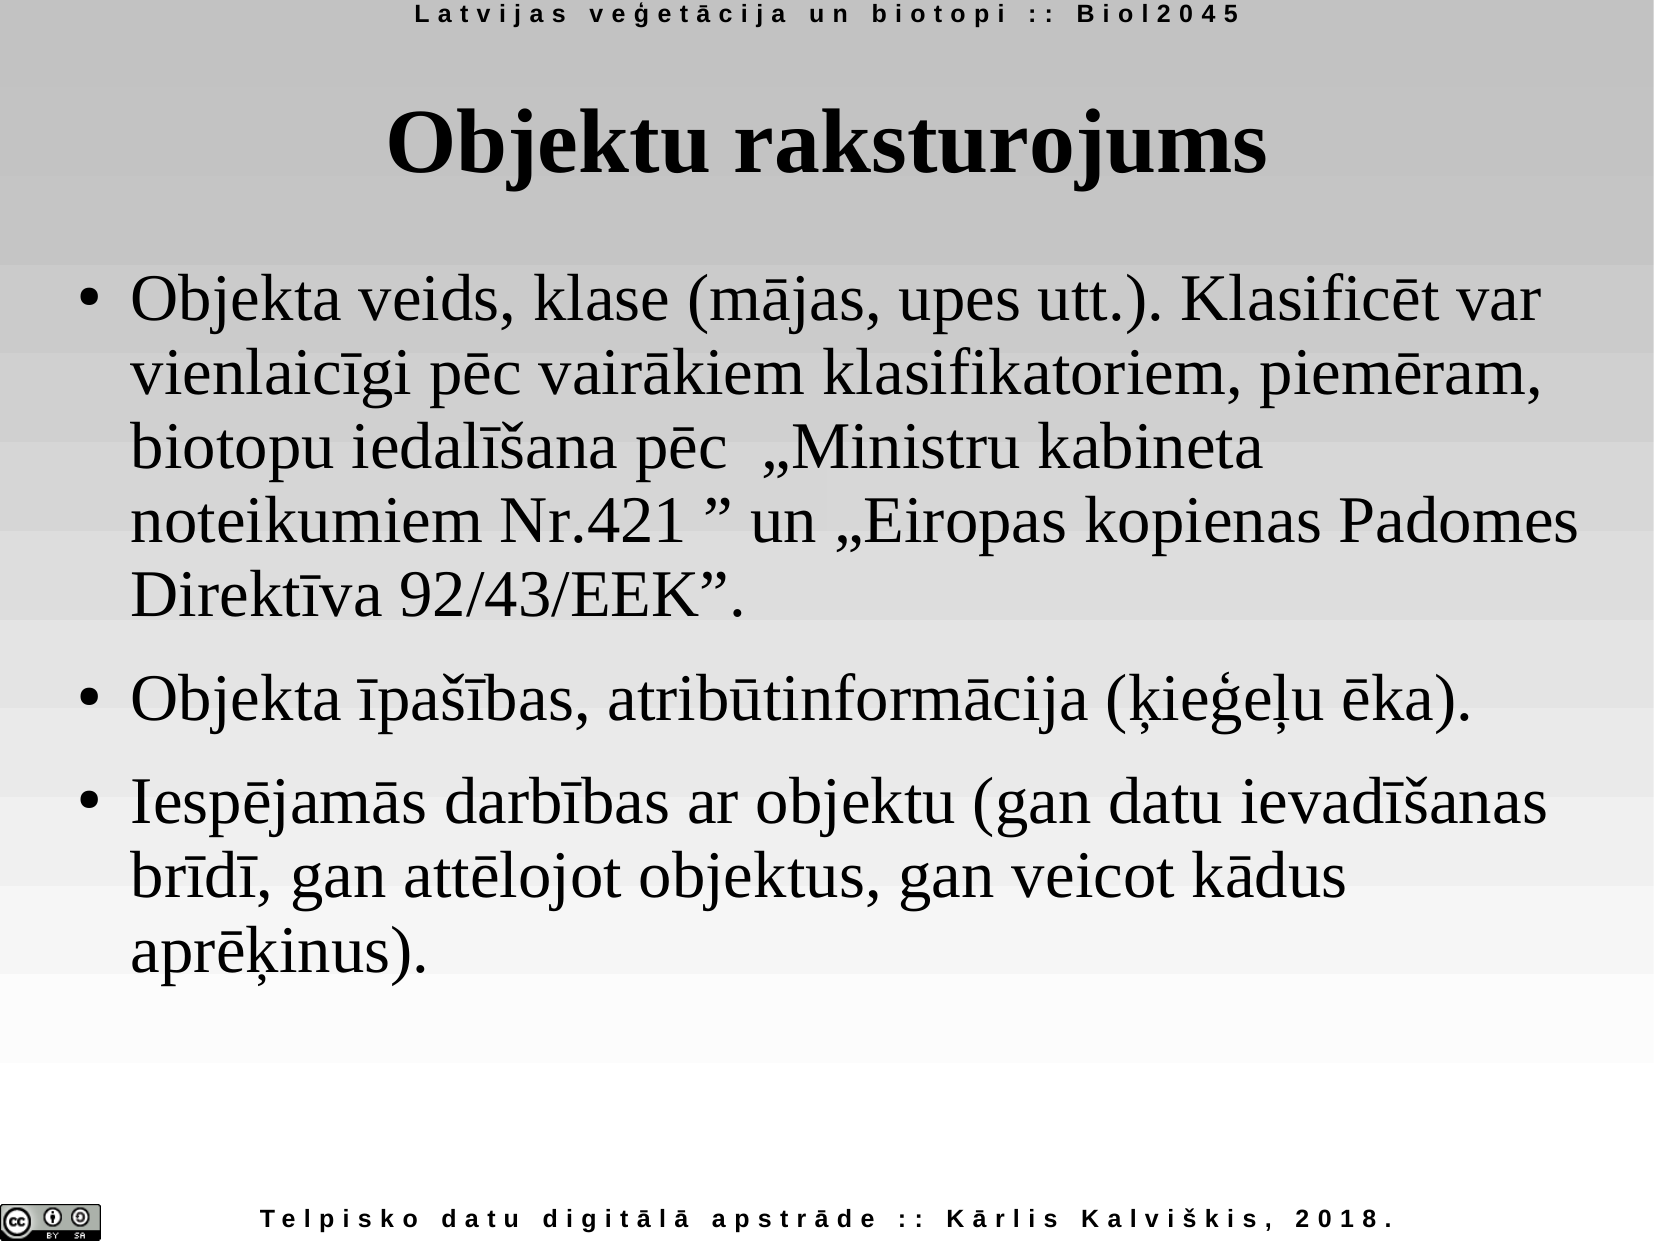

# Objektu raksturojums
Objekta veids, klase (mājas, upes utt.). Klasificēt var vienlaicīgi pēc vairākiem klasifikatoriem, piemēram, biotopu iedalīšana pēc „Ministru kabineta noteikumiem Nr.421 ” un „Eiropas kopienas Padomes Direktīva 92/43/EEK”.
Objekta īpašības, atribūtinformācija (ķieģeļu ēka).
Iespējamās darbības ar objektu (gan datu ievadīšanas brīdī, gan attēlojot objektus, gan veicot kādus aprēķinus).